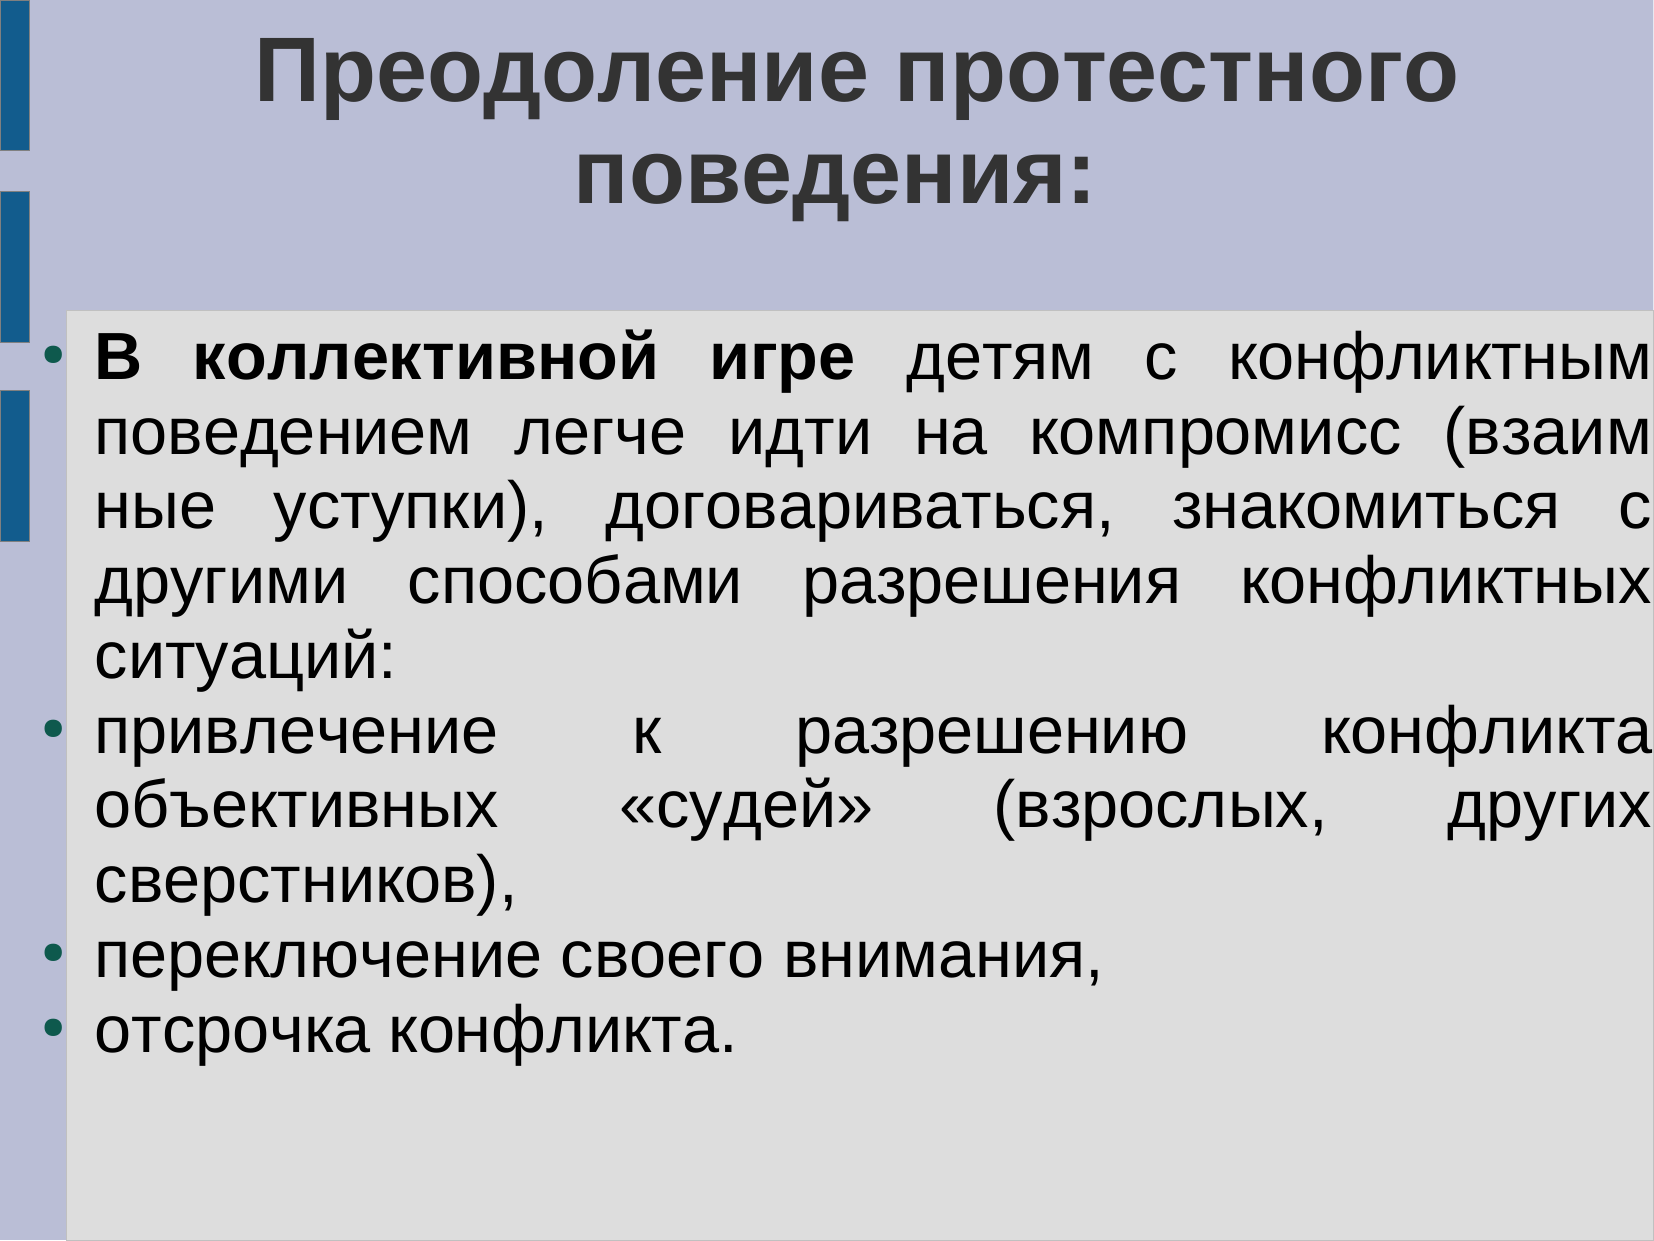

# Преодоление протестного поведения:
В коллективной игре детям с конфликтным поведением легче идти на компромисс (взаим­ные уступки), договариваться, знакомиться с другими способами разрешения конфликтных ситуаций:
привлечение к разрешению конфликта объективных «судей» (взрослых, других сверстников),
переключение своего внимания,
отсрочка конфликта.